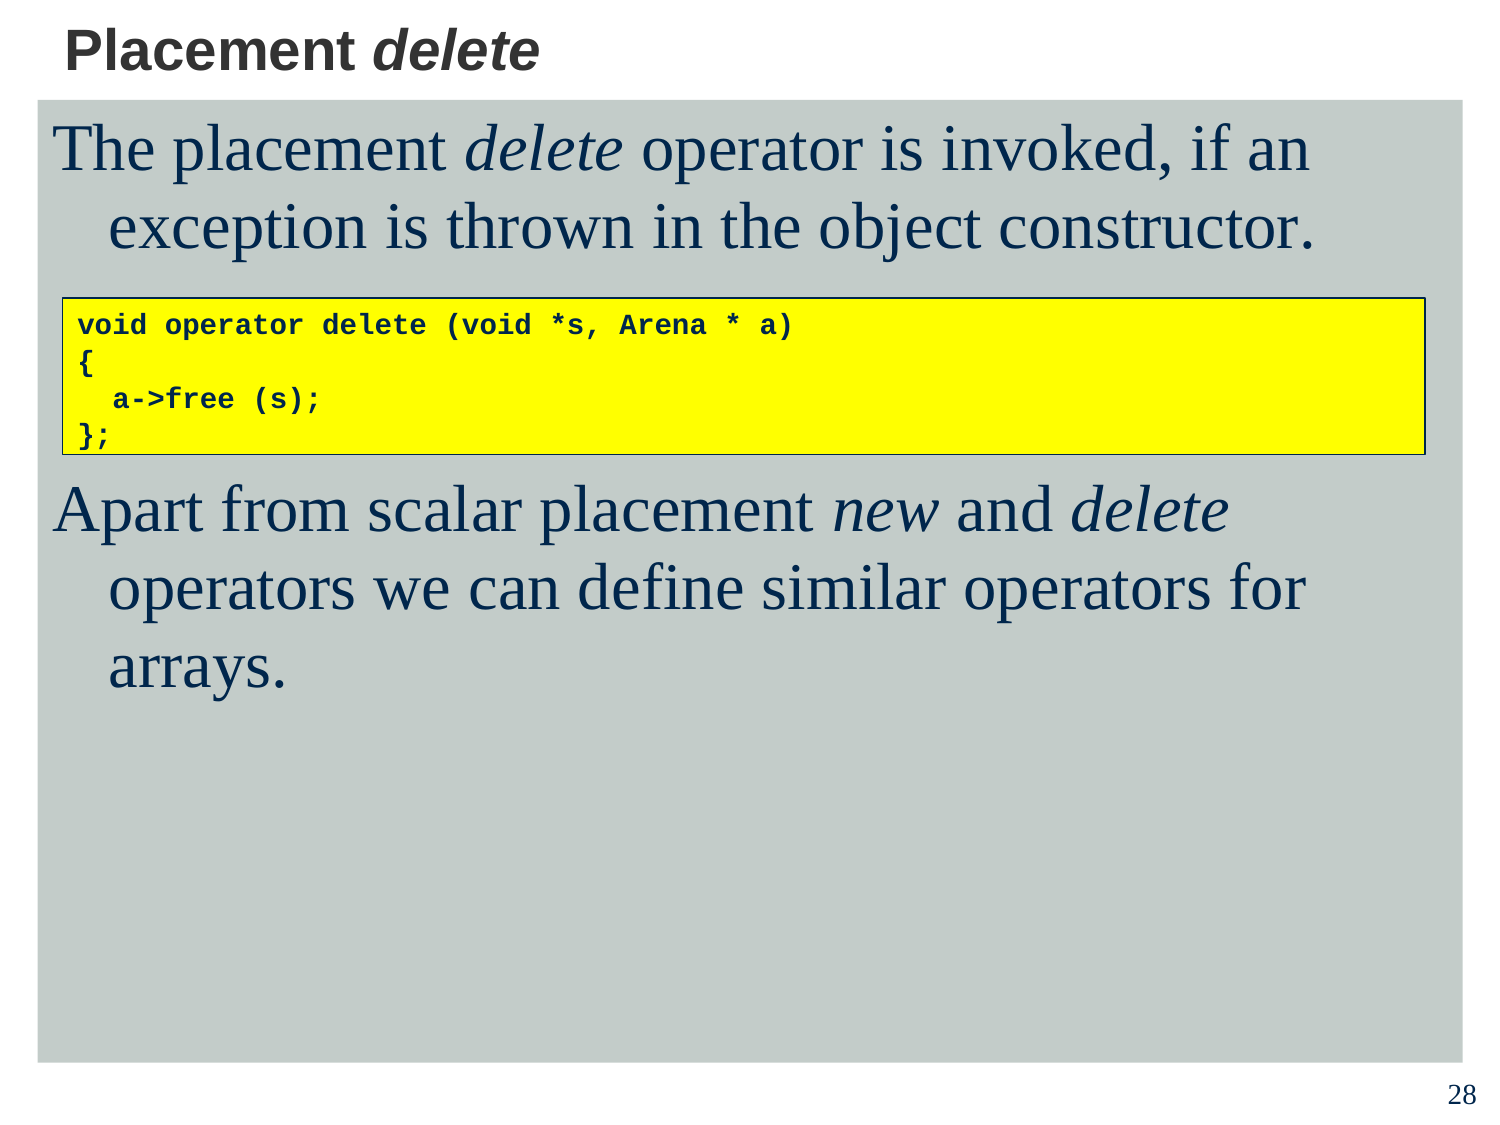

# Placement delete
The placement delete operator is invoked, if an exception is thrown in the object constructor.
Apart from scalar placement new and delete operators we can define similar operators for arrays.
void operator delete (void *s, Arena * a)
{
 a->free (s);
};